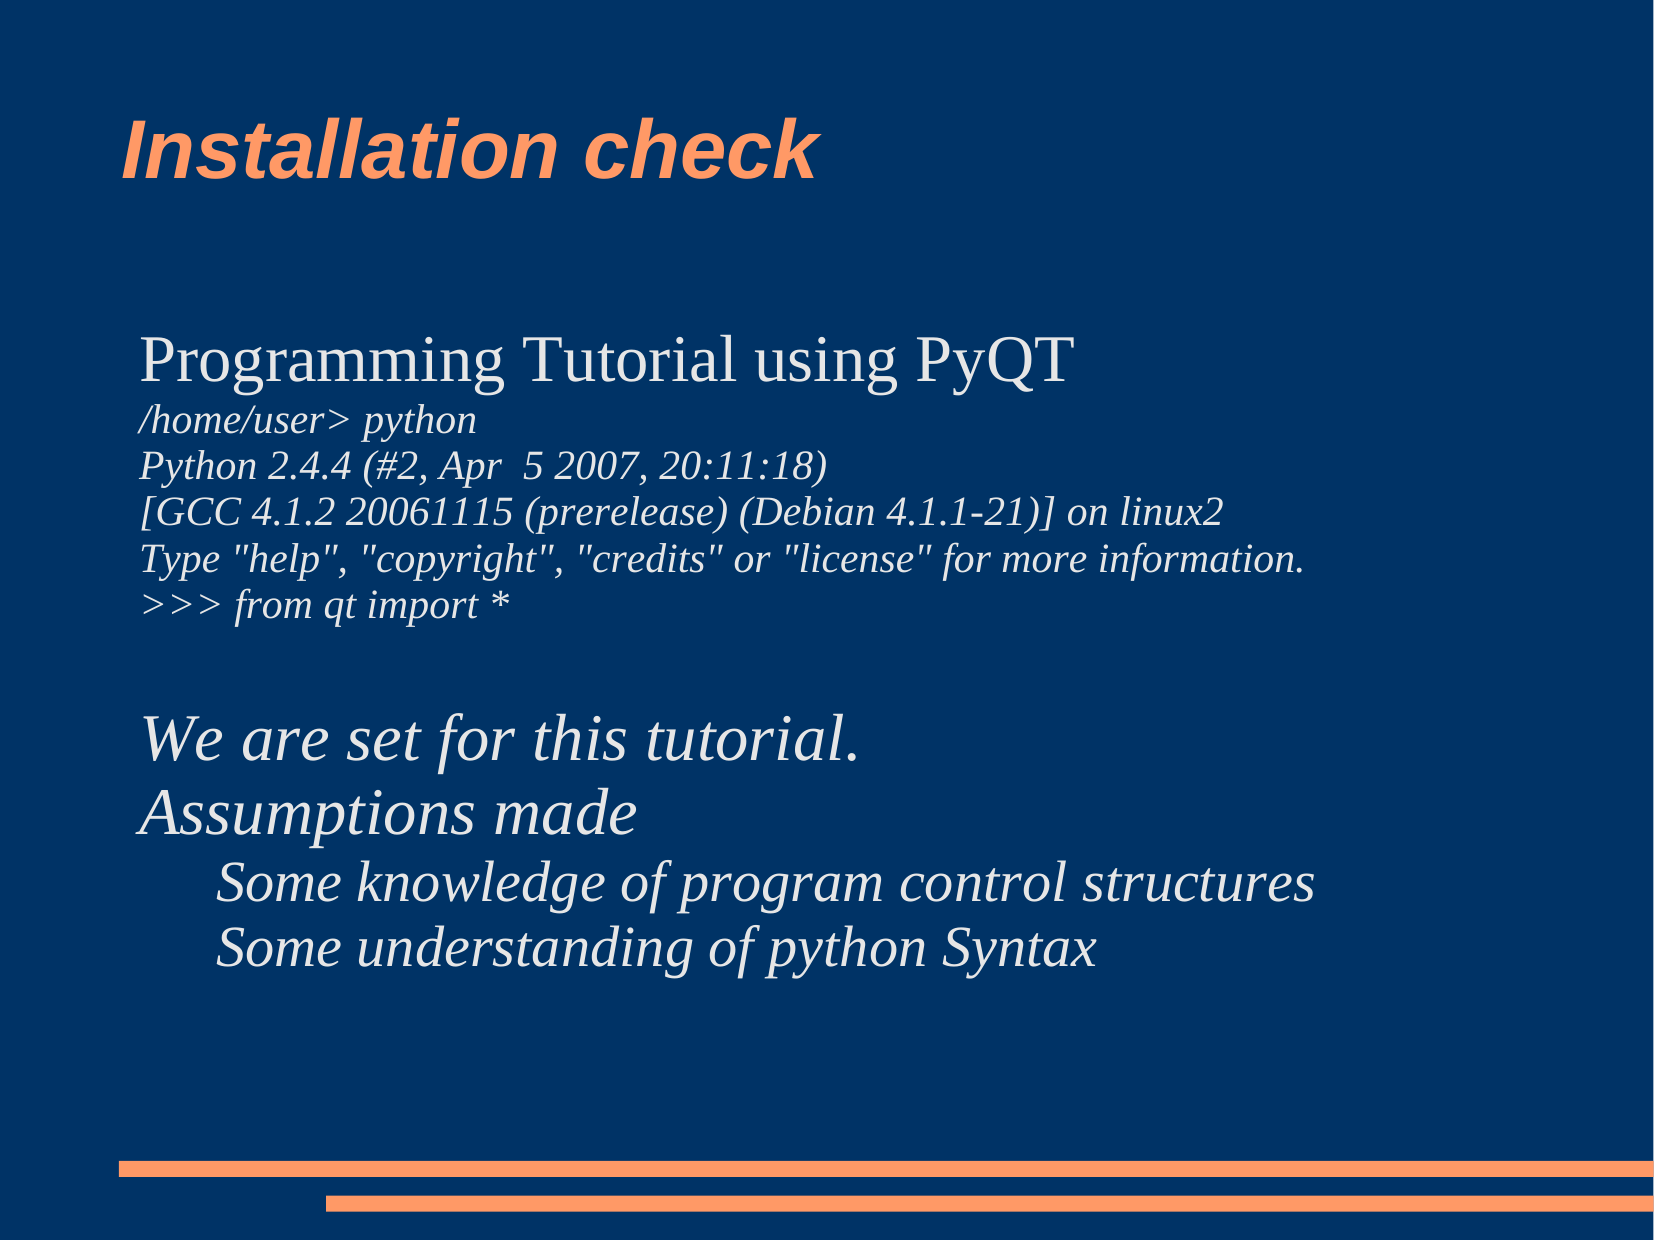

# Installation check
Programming Tutorial using PyQT
/home/user> python
Python 2.4.4 (#2, Apr 5 2007, 20:11:18)
[GCC 4.1.2 20061115 (prerelease) (Debian 4.1.1-21)] on linux2
Type "help", "copyright", "credits" or "license" for more information.
>>> from qt import *
We are set for this tutorial.
Assumptions made
Some knowledge of program control structures
Some understanding of python Syntax